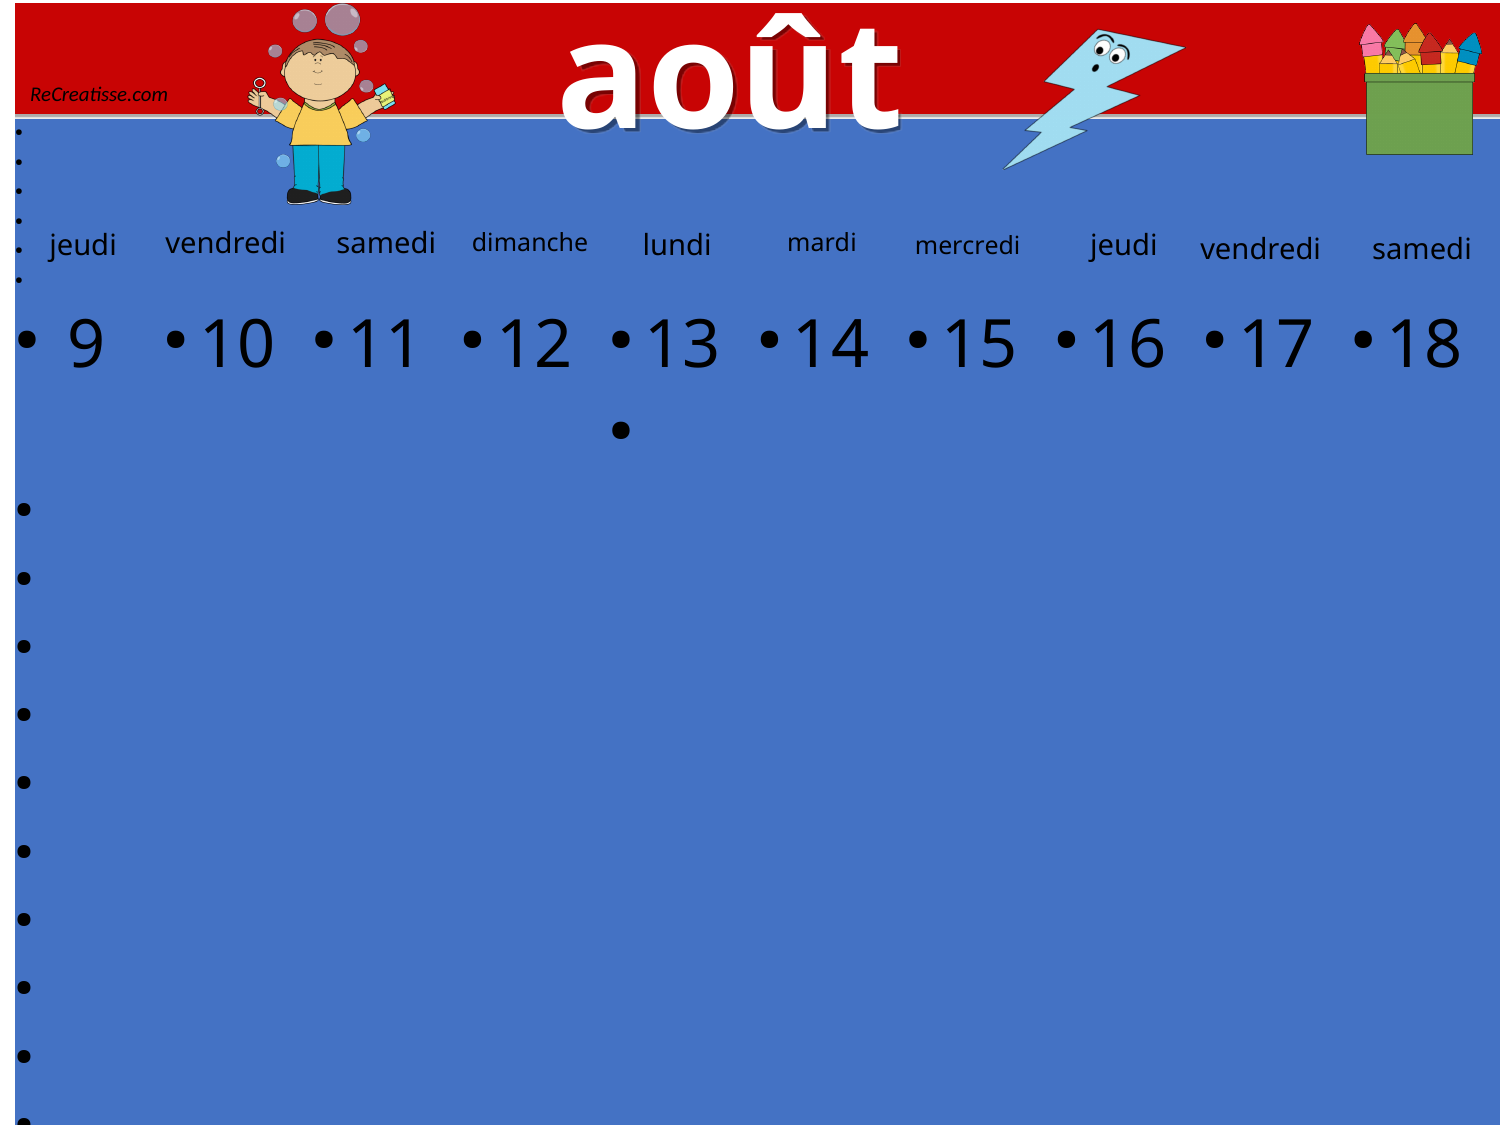

août
ReCreatisse.com
| | | | | | | | | | |
| --- | --- | --- | --- | --- | --- | --- | --- | --- | --- |
| 9 | 10 | 11 | 12 | 13 | 14 | 15 | 16 | 17 | 18 |
| | | | | | | | | | |
vendredi
samedi
jeudi
jeudi
dimanche
lundi
mardi
mercredi
vendredi
samedi